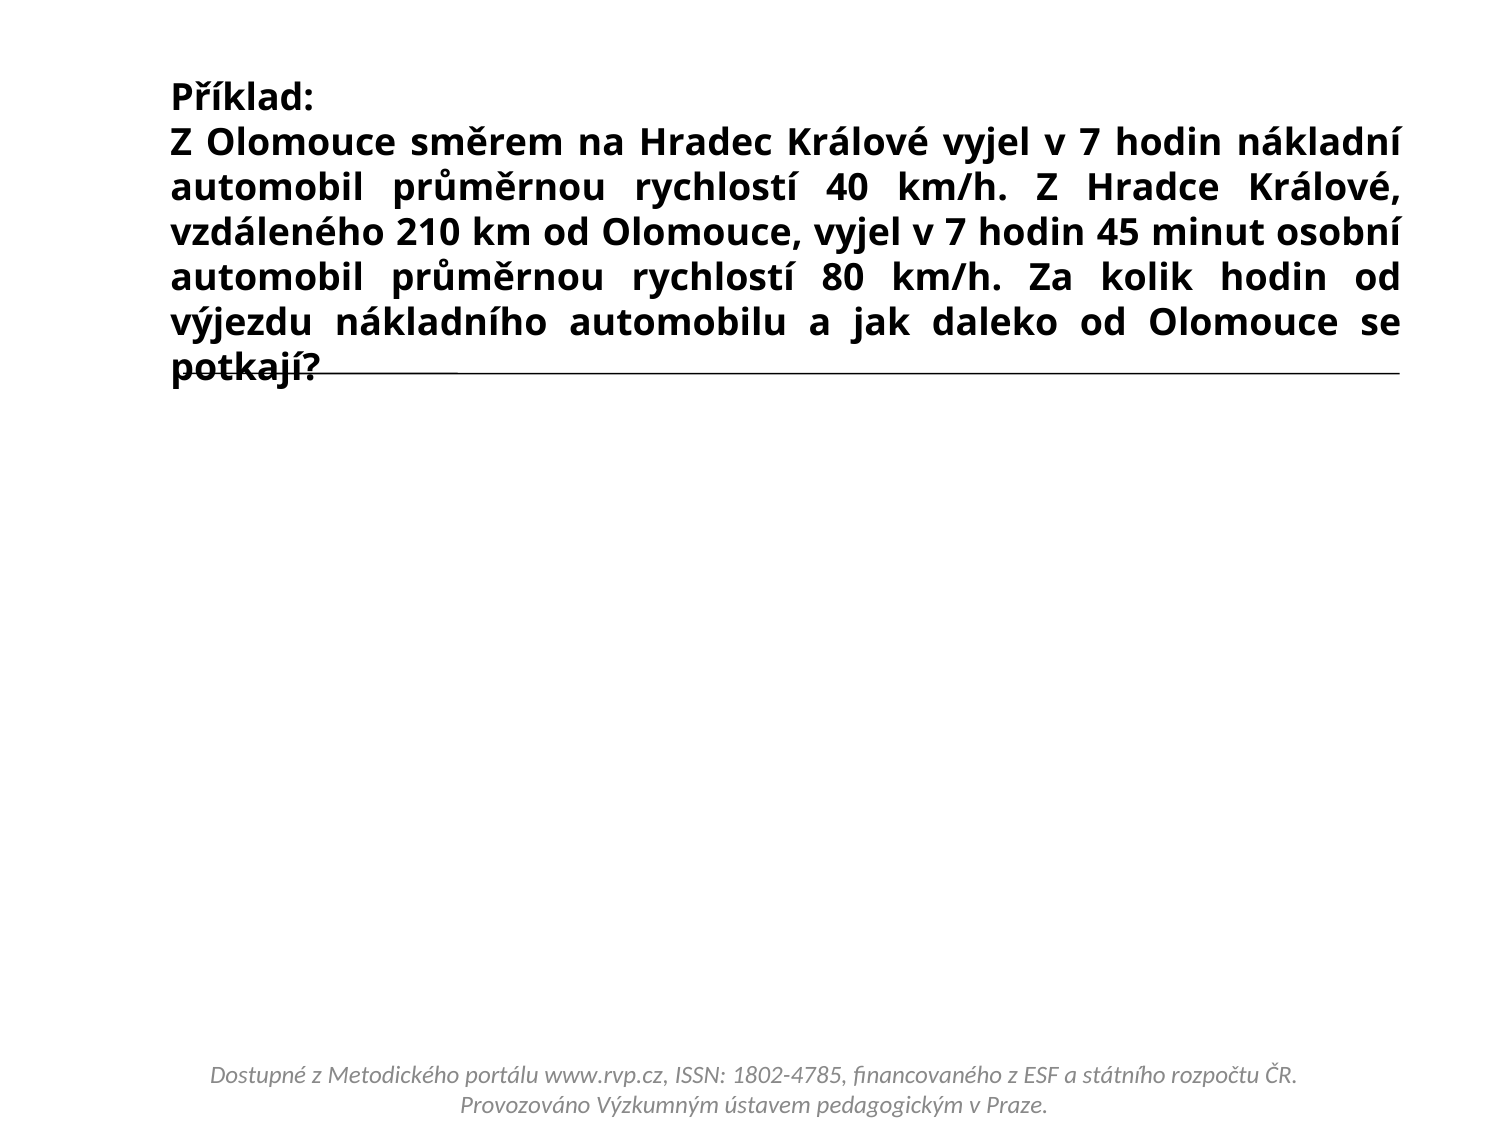

Příklad:
Z Olomouce směrem na Hradec Králové vyjel v 7 hodin nákladní automobil průměrnou rychlostí 40 km/h. Z Hradce Králové, vzdáleného 210 km od Olomouce, vyjel v 7 hodin 45 minut osobní automobil průměrnou rychlostí 80 km/h. Za kolik hodin od výjezdu nákladního automobilu a jak daleko od Olomouce se potkají?